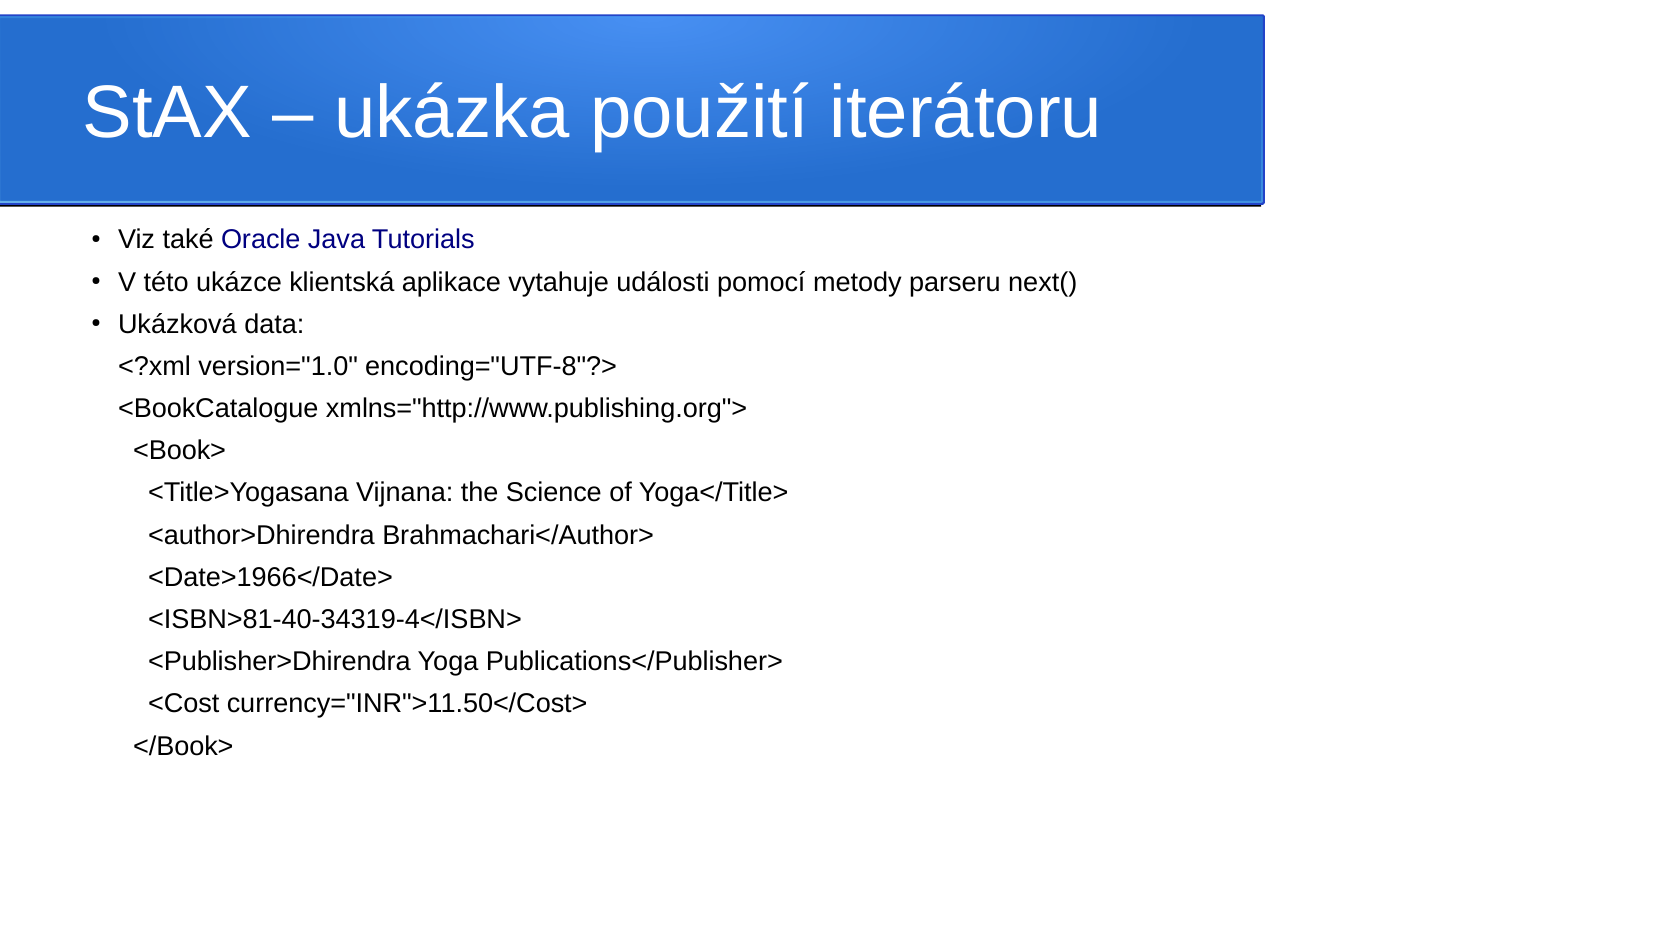

# StAX – ukázka použití iterátoru
Viz také Oracle Java Tutorials
V této ukázce klientská aplikace vytahuje události pomocí metody parseru next()
Ukázková data:
<?xml version="1.0" encoding="UTF-8"?>
<BookCatalogue xmlns="http://www.publishing.org">
 <Book>
 <Title>Yogasana Vijnana: the Science of Yoga</Title>
 <author>Dhirendra Brahmachari</Author>
 <Date>1966</Date>
 <ISBN>81-40-34319-4</ISBN>
 <Publisher>Dhirendra Yoga Publications</Publisher>
 <Cost currency="INR">11.50</Cost>
 </Book>